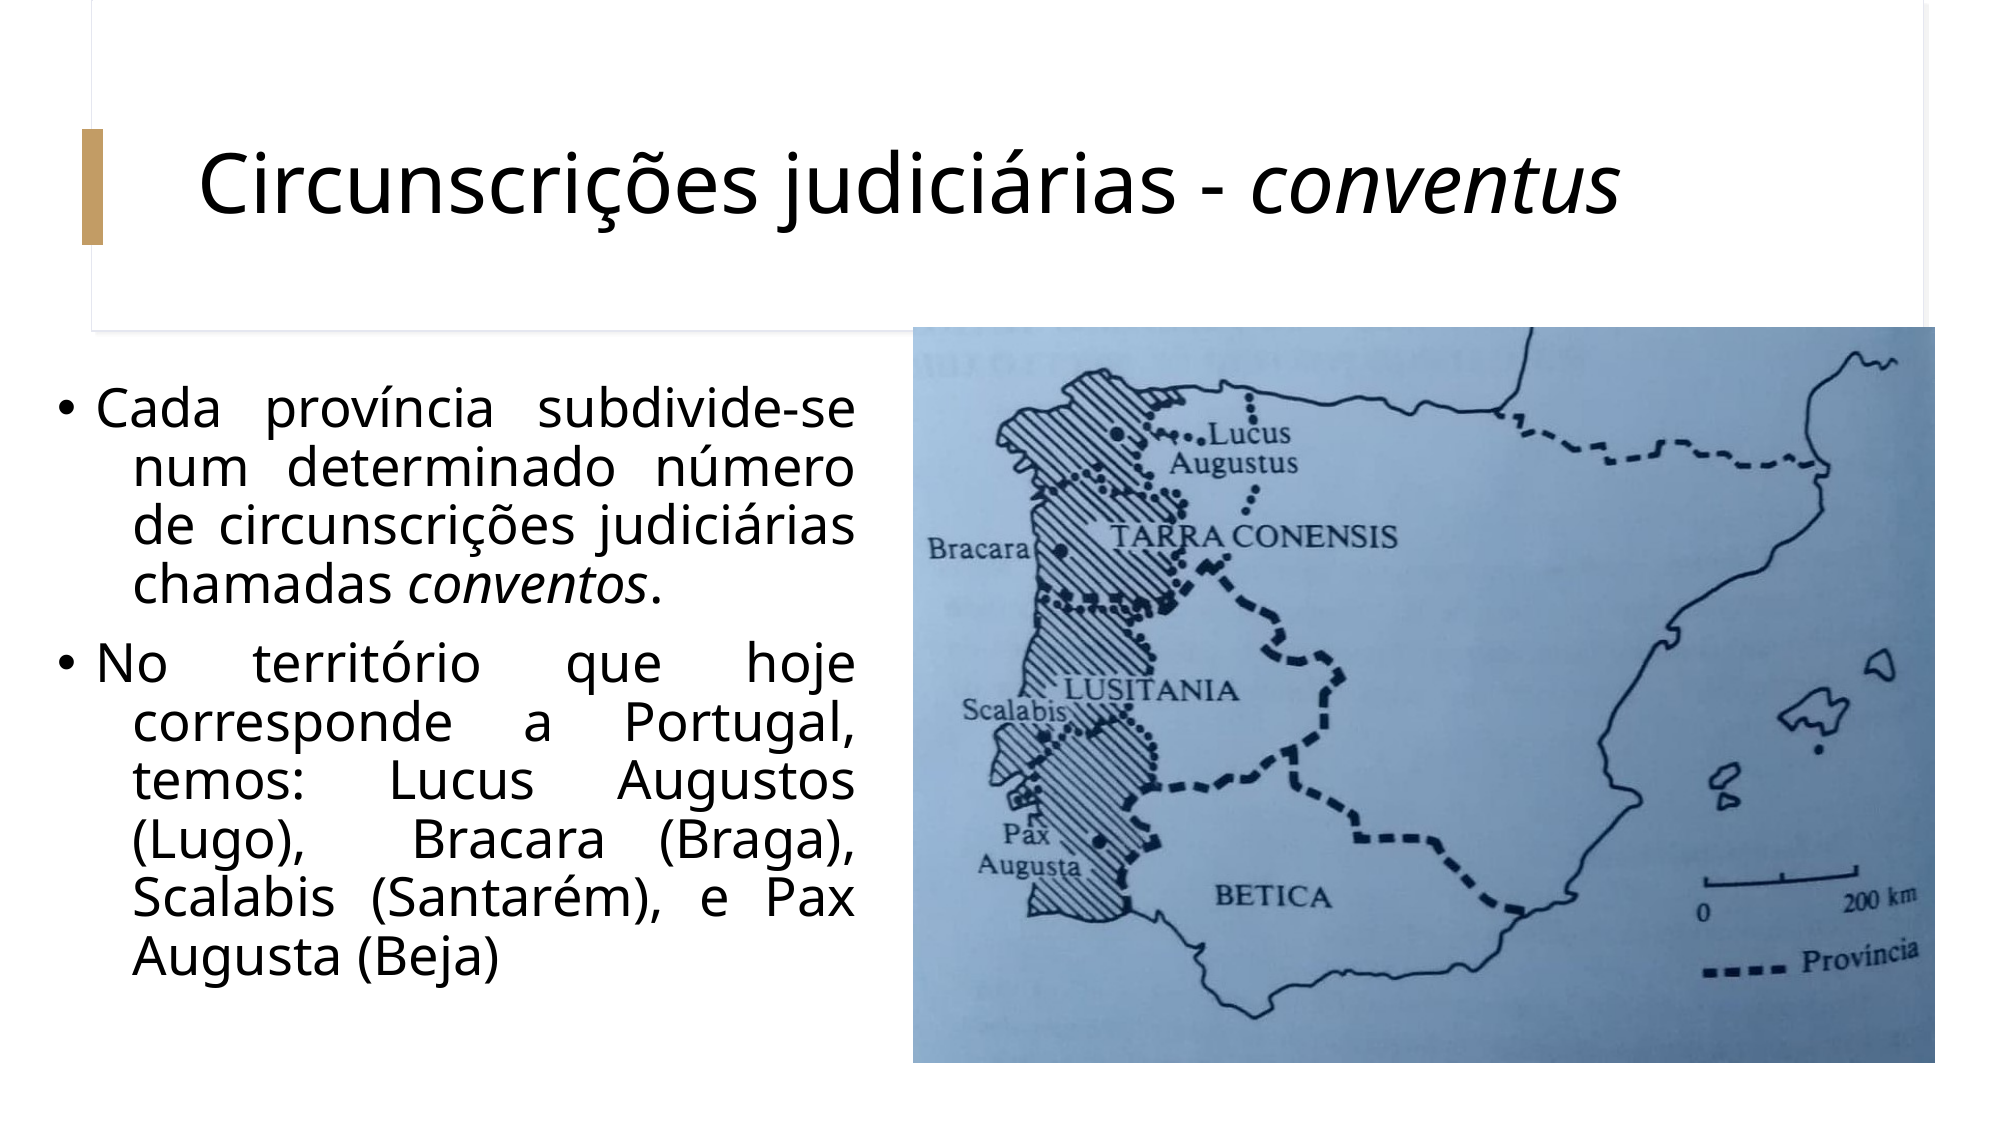

# Circunscrições judiciárias - conventus
Cada província subdivide-se num determinado número de circunscrições judiciárias chamadas conventos.
No território que hoje corresponde a Portugal, temos: Lucus Augustos (Lugo), Bracara (Braga), Scalabis (Santarém), e Pax Augusta (Beja)